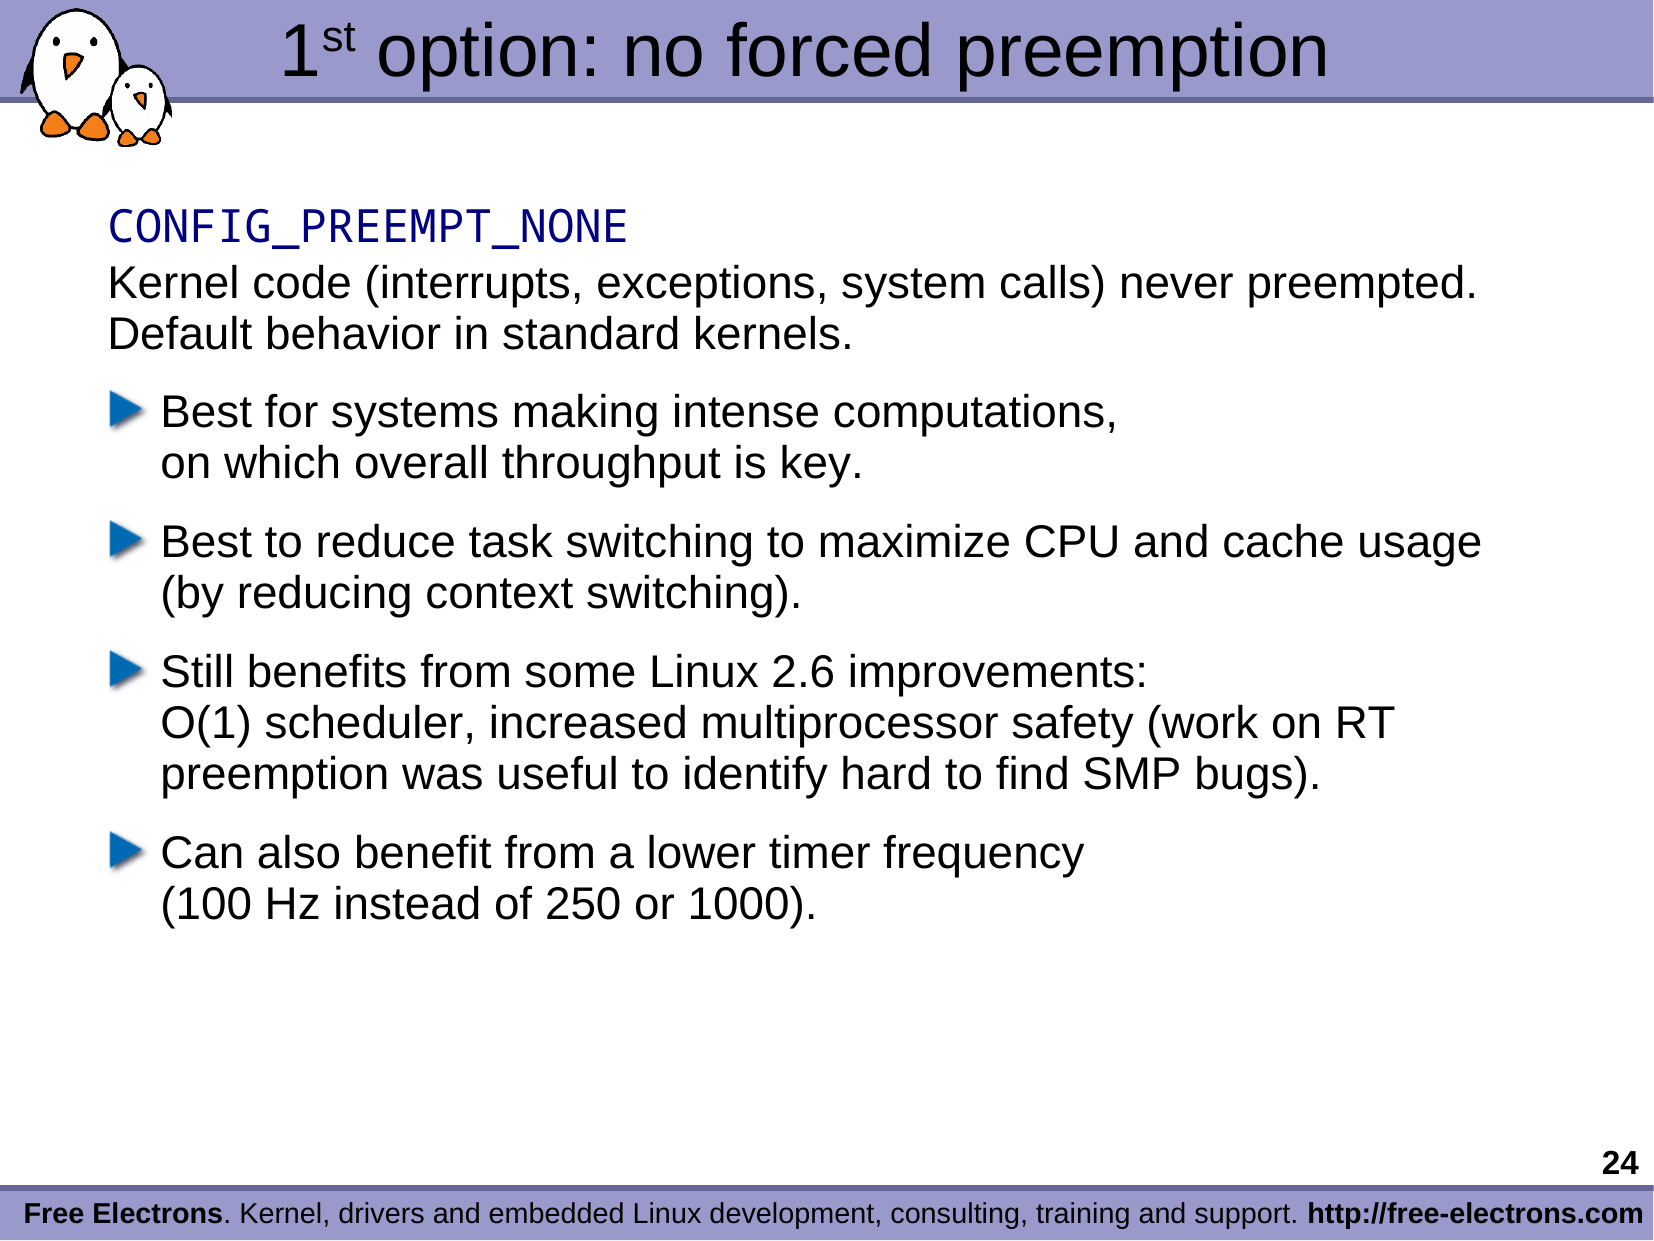

# 1st option: no forced preemption
CONFIG_PREEMPT_NONE
Kernel code (interrupts, exceptions, system calls) never preempted.
Default behavior in standard kernels.
Best for systems making intense computations,
on which overall throughput is key.
Best to reduce task switching to maximize CPU and cache usage
(by reducing context switching).
Still benefits from some Linux 2.6 improvements:
O(1) scheduler, increased multiprocessor safety (work on RT preemption was useful to identify hard to find SMP bugs).
Can also benefit from a lower timer frequency
(100 Hz instead of 250 or 1000).